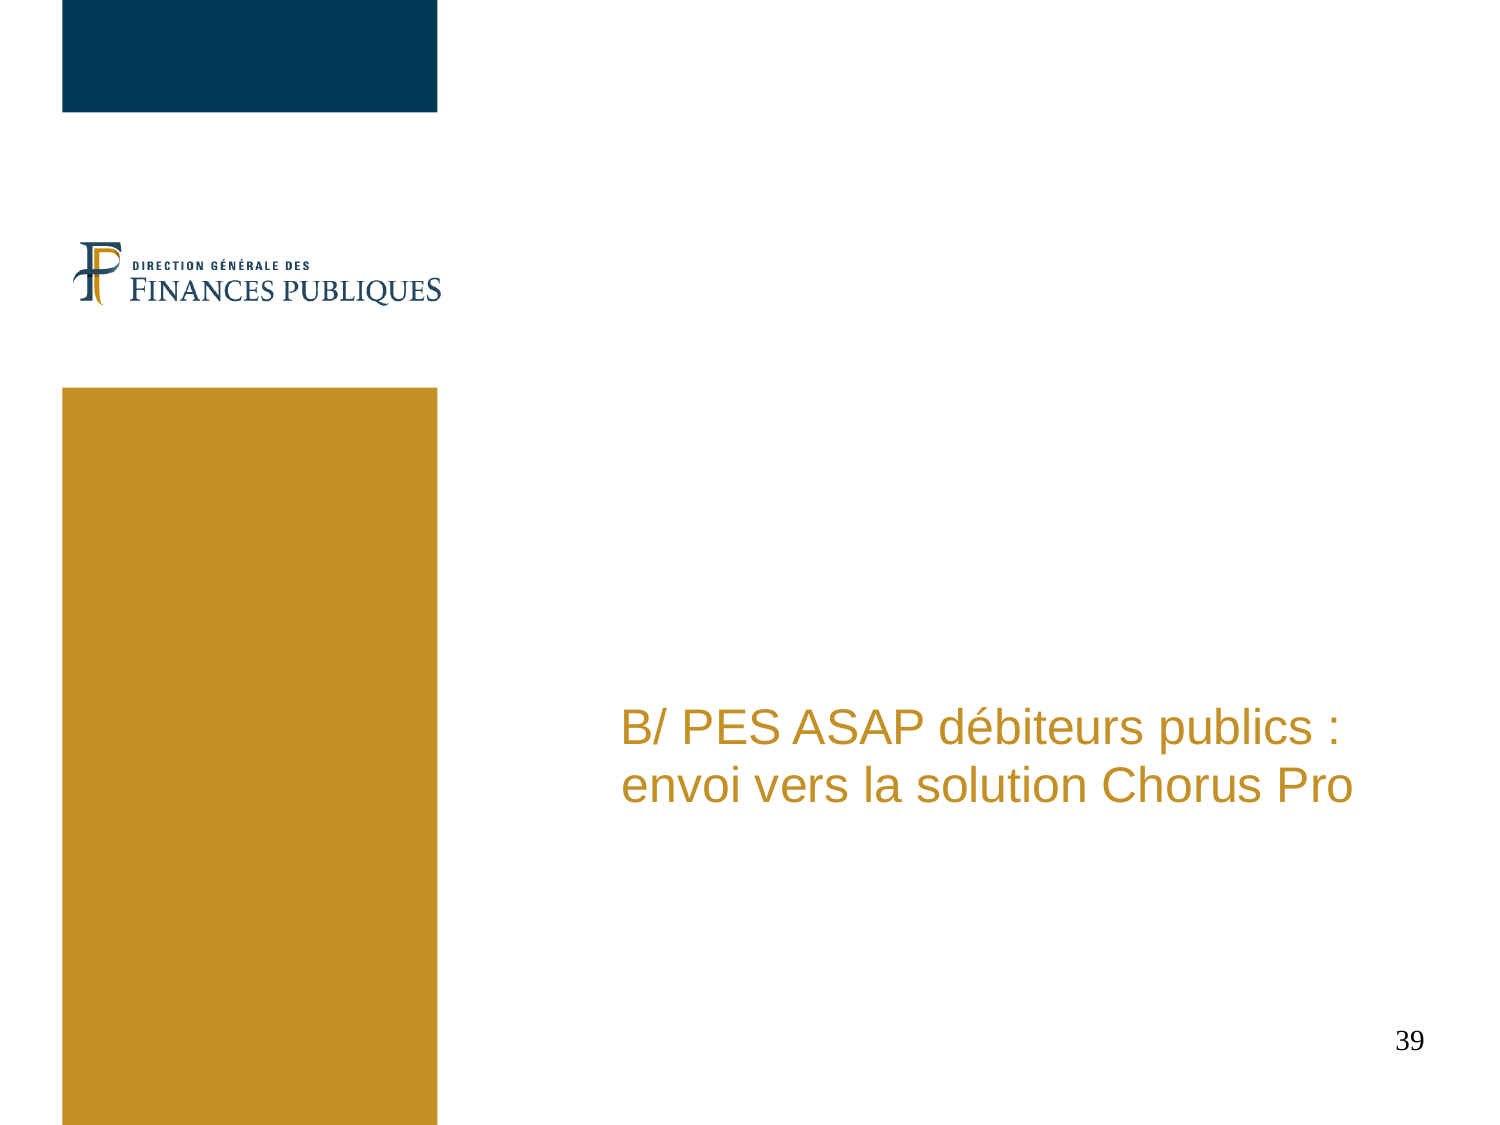

# B/ PES ASAP débiteurs publics : envoi vers la solution Chorus Pro
39